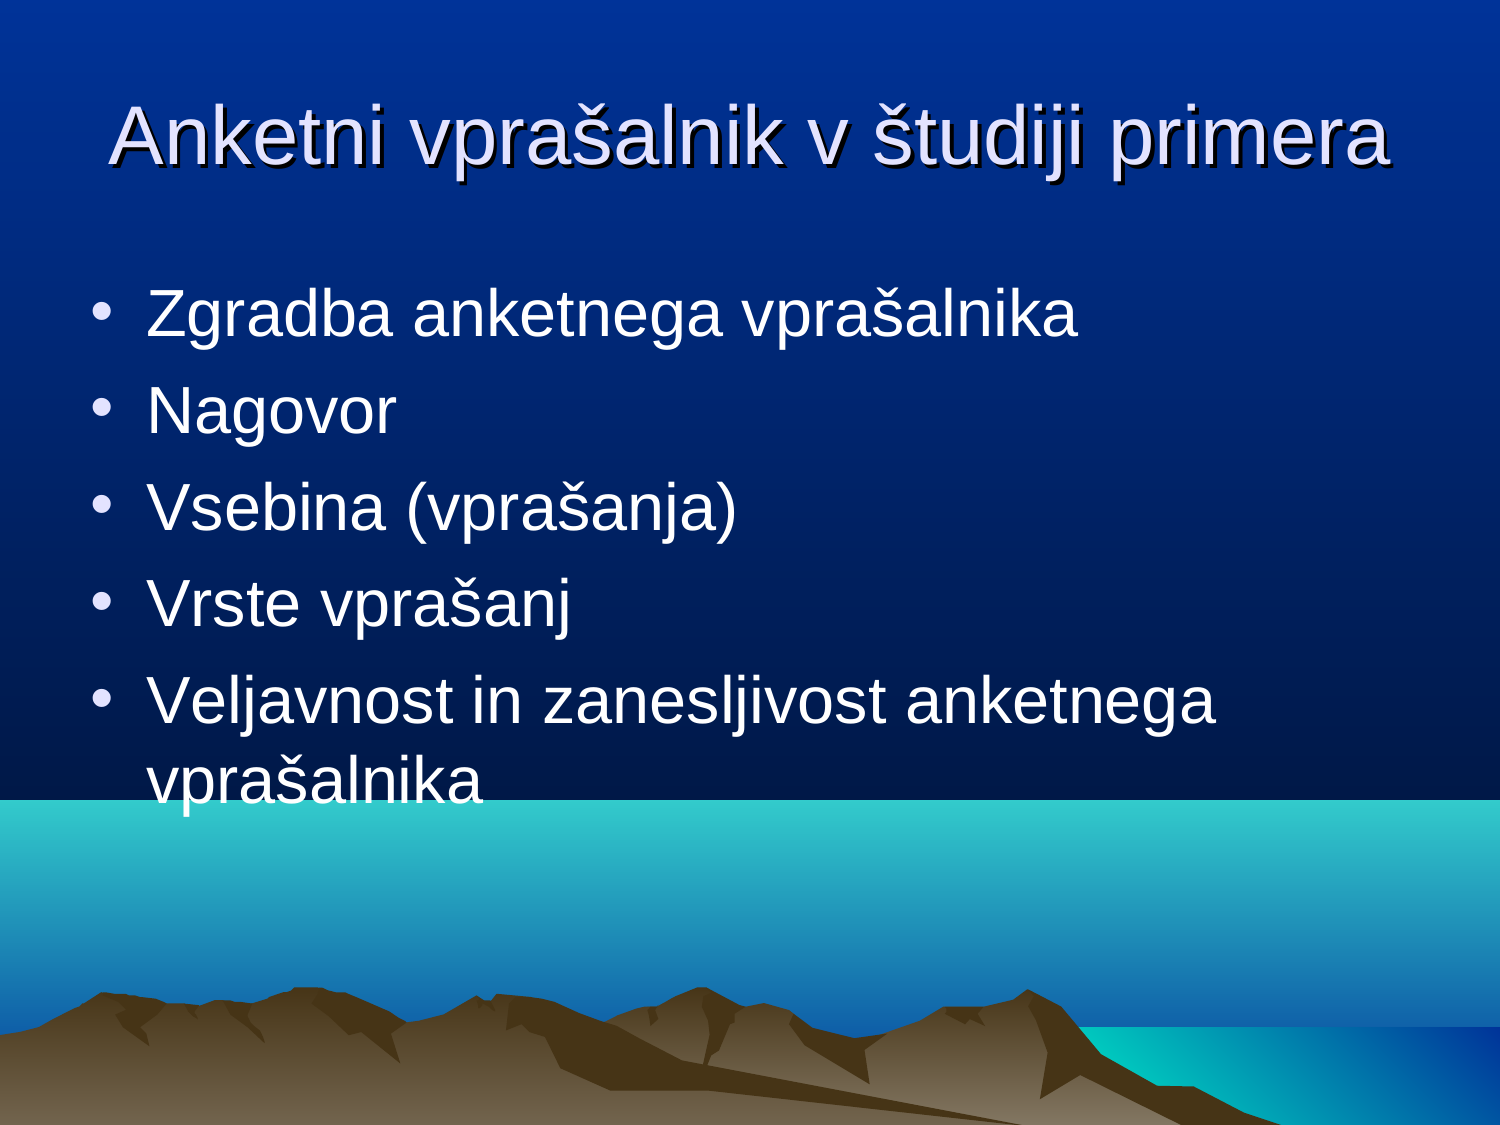

# Anketni vprašalnik v študiji primera
Zgradba anketnega vprašalnika
Nagovor
Vsebina (vprašanja)
Vrste vprašanj
Veljavnost in zanesljivost anketnega vprašalnika